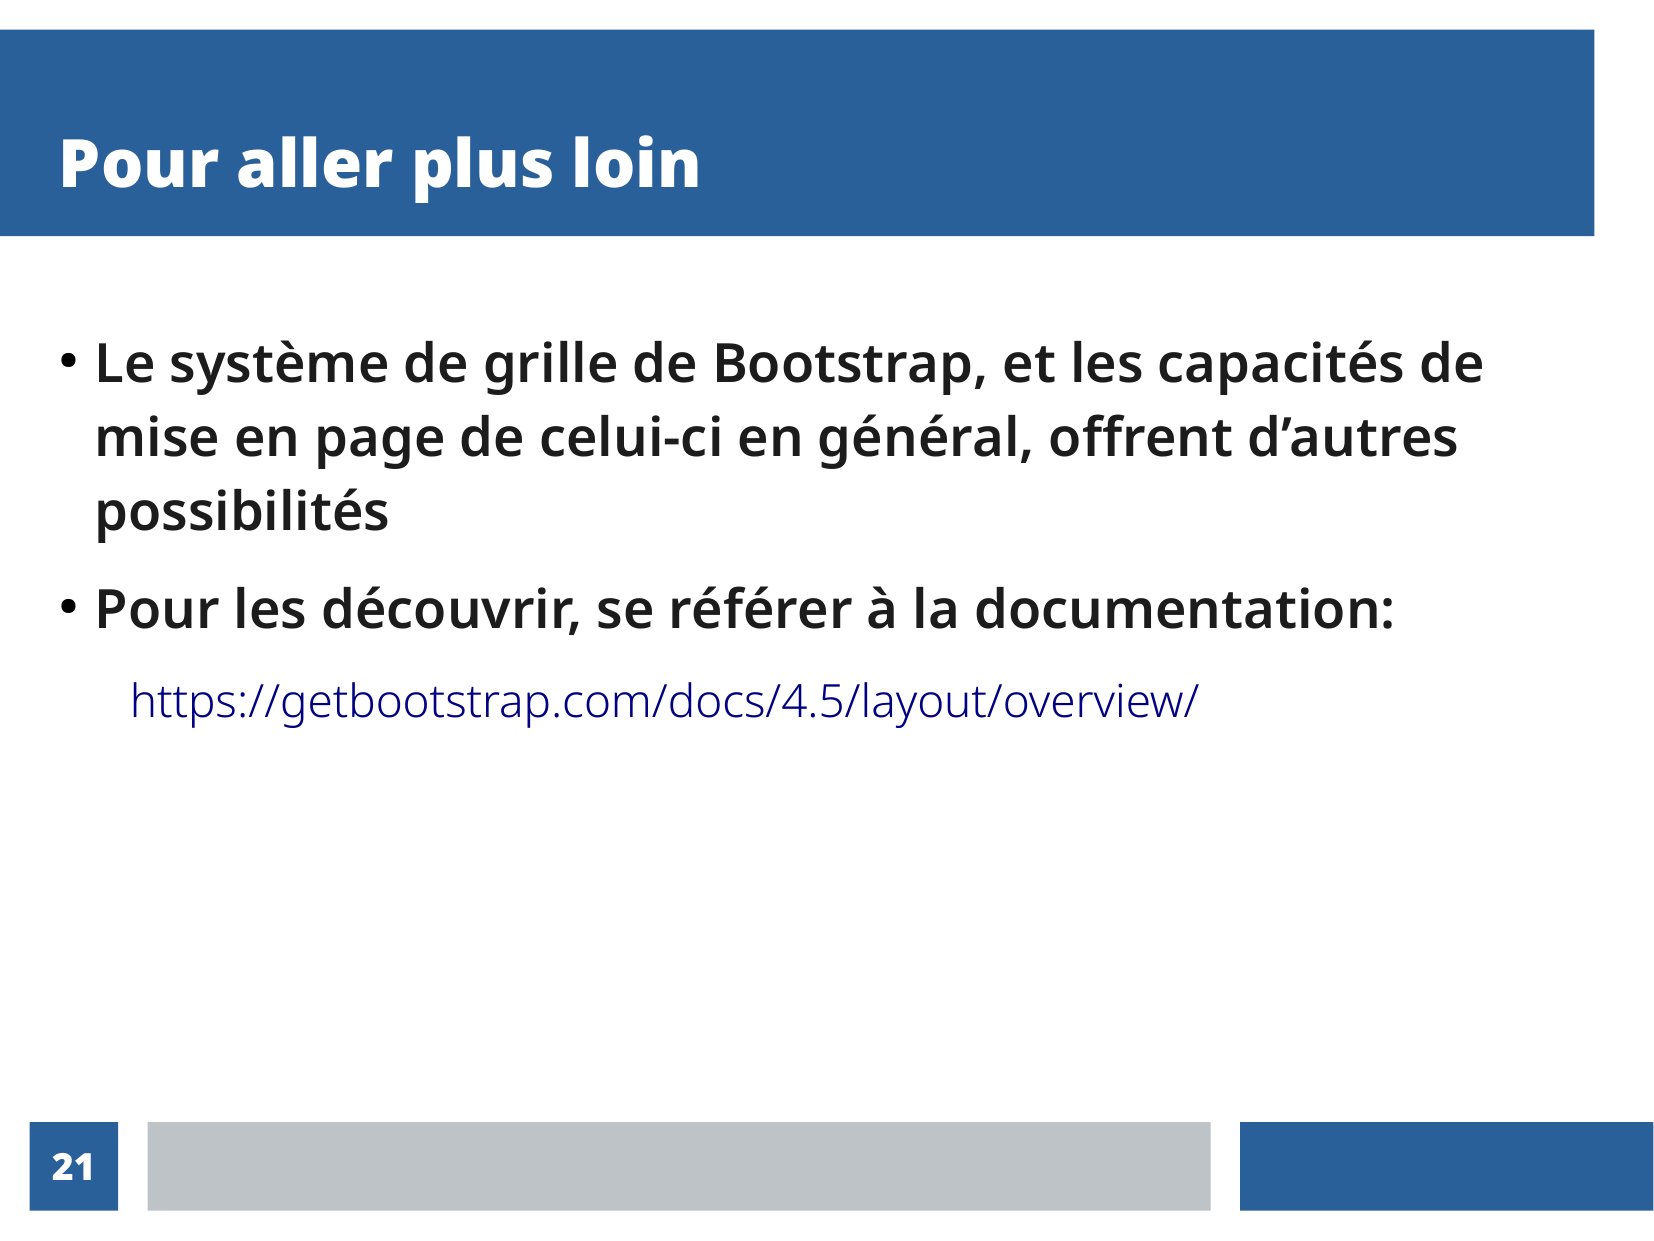

# Pour aller plus loin
Le système de grille de Bootstrap, et les capacités de mise en page de celui-ci en général, offrent d’autres possibilités
Pour les découvrir, se référer à la documentation:
https://getbootstrap.com/docs/4.5/layout/overview/
21